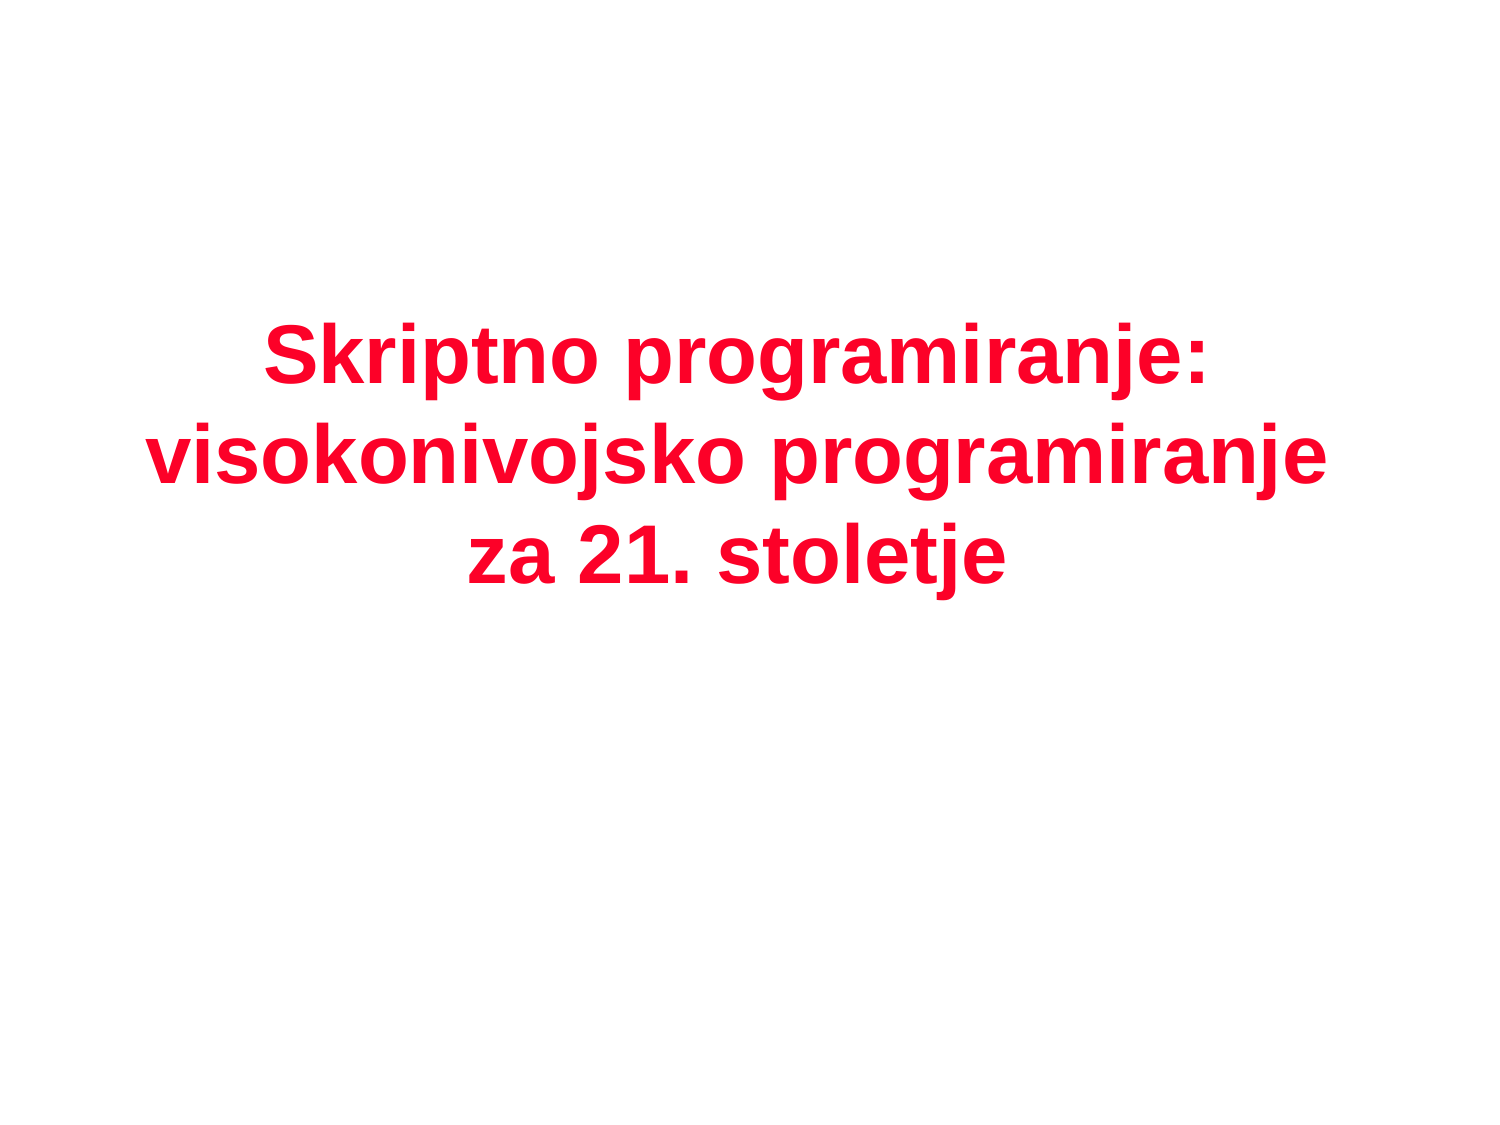

# Skriptno programiranje: visokonivojsko programiranje za 21. stoletje